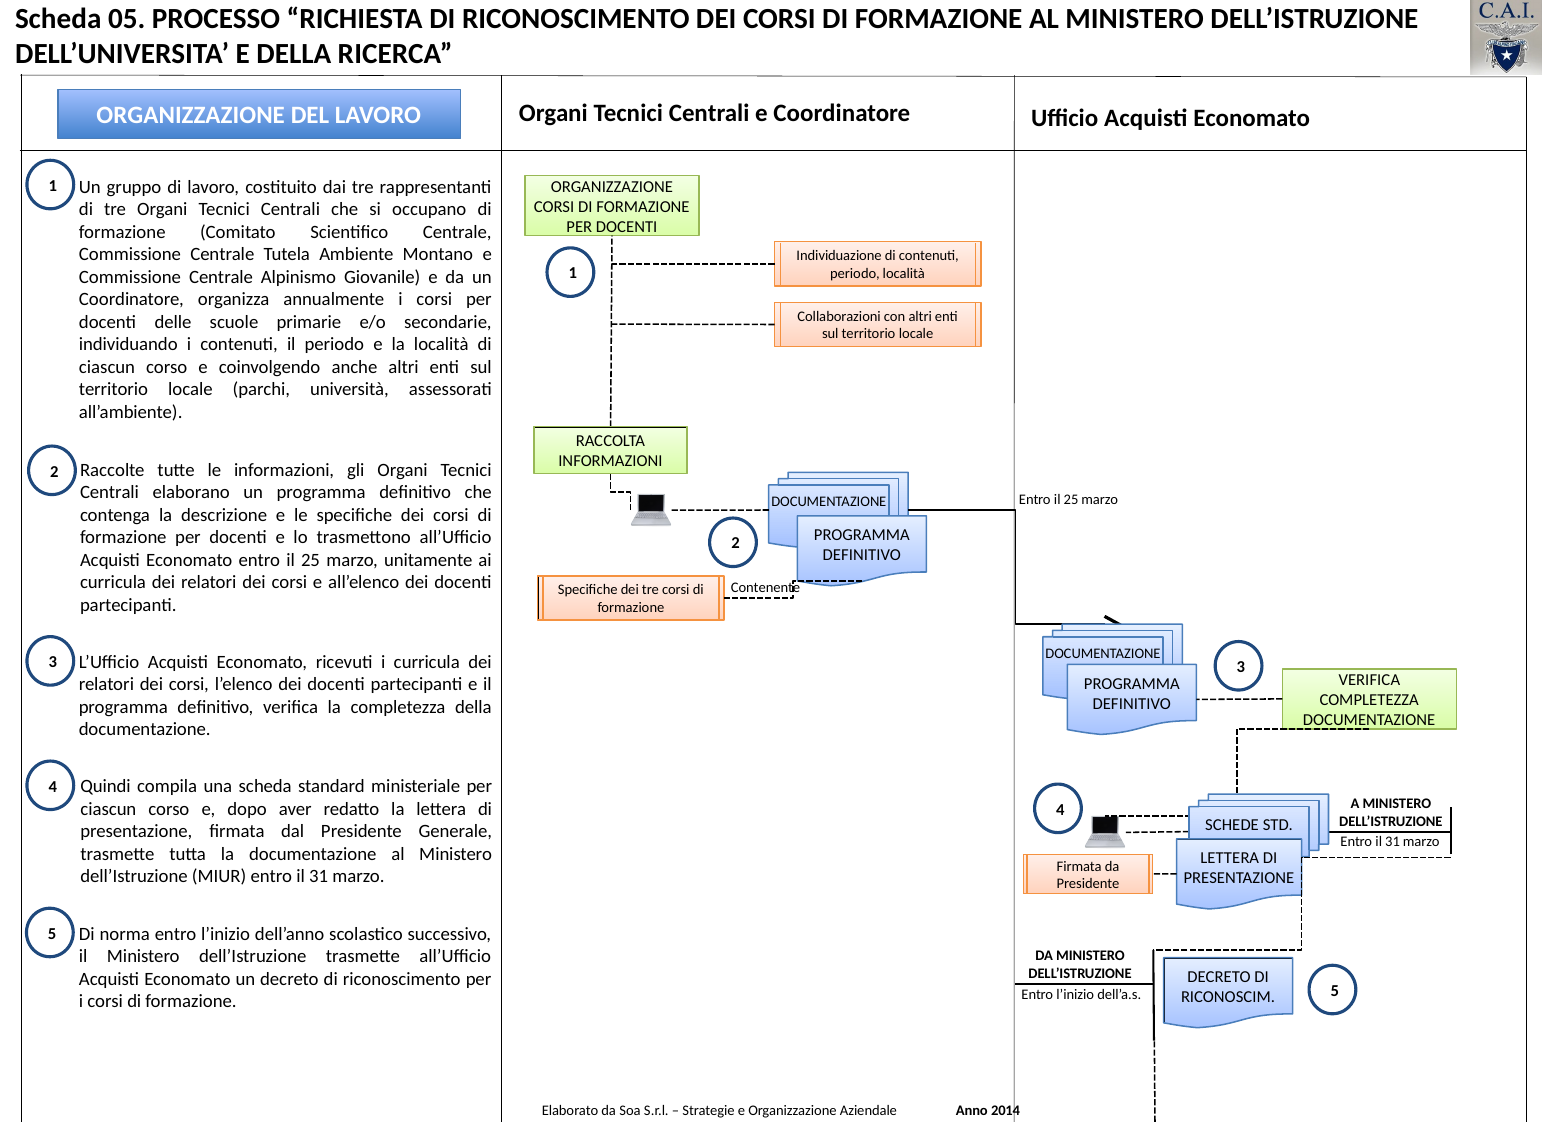

Scheda 05. PROCESSO “RICHIESTA DI RICONOSCIMENTO DEI CORSI DI FORMAZIONE AL MINISTERO DELL’ISTRUZIONE DELL’UNIVERSITA’ E DELLA RICERCA”
Organi Tecnici Centrali e Coordinatore
Ufficio Acquisti Economato
ORGANIZZAZIONE DEL LAVORO
1
Un gruppo di lavoro, costituito dai tre rappresentanti di tre Organi Tecnici Centrali che si occupano di formazione (Comitato Scientifico Centrale, Commissione Centrale Tutela Ambiente Montano e Commissione Centrale Alpinismo Giovanile) e da un Coordinatore, organizza annualmente i corsi per docenti delle scuole primarie e/o secondarie, individuando i contenuti, il periodo e la località di ciascun corso e coinvolgendo anche altri enti sul territorio locale (parchi, università, assessorati all’ambiente).
ORGANIZZAZIONE CORSI DI FORMAZIONE PER DOCENTI
Individuazione di contenuti, periodo, località
1
Collaborazioni con altri enti sul territorio locale
RACCOLTA INFORMAZIONI
2
Raccolte tutte le informazioni, gli Organi Tecnici Centrali elaborano un programma definitivo che contenga la descrizione e le specifiche dei corsi di formazione per docenti e lo trasmettono all’Ufficio Acquisti Economato entro il 25 marzo, unitamente ai curricula dei relatori dei corsi e all’elenco dei docenti partecipanti.
DOCUMENTAZIONE
Entro il 25 marzo
PROGRAMMA DEFINITIVO
2
Contenente
Specifiche dei tre corsi di formazione
DOCUMENTAZIONE
3
3
L’Ufficio Acquisti Economato, ricevuti i curricula dei relatori dei corsi, l’elenco dei docenti partecipanti e il programma definitivo, verifica la completezza della documentazione.
PROGRAMMA DEFINITIVO
VERIFICA COMPLETEZZA DOCUMENTAZIONE
4
Quindi compila una scheda standard ministeriale per ciascun corso e, dopo aver redatto la lettera di presentazione, firmata dal Presidente Generale, trasmette tutta la documentazione al Ministero dell’Istruzione (MIUR) entro il 31 marzo.
4
A MINISTERO DELL’ISTRUZIONE
SCHEDE STD. MINISTERIALI
Entro il 31 marzo
LETTERA DI PRESENTAZIONE
Firmata da
Presidente
5
Di norma entro l’inizio dell’anno scolastico successivo, il Ministero dell’Istruzione trasmette all’Ufficio Acquisti Economato un decreto di riconoscimento per i corsi di formazione.
DA MINISTERO DELL’ISTRUZIONE
DECRETO DI RICONOSCIM.
5
Entro l’inizio dell’a.s.
Elaborato da Soa S.r.l. – Strategie e Organizzazione Aziendale Anno 2014